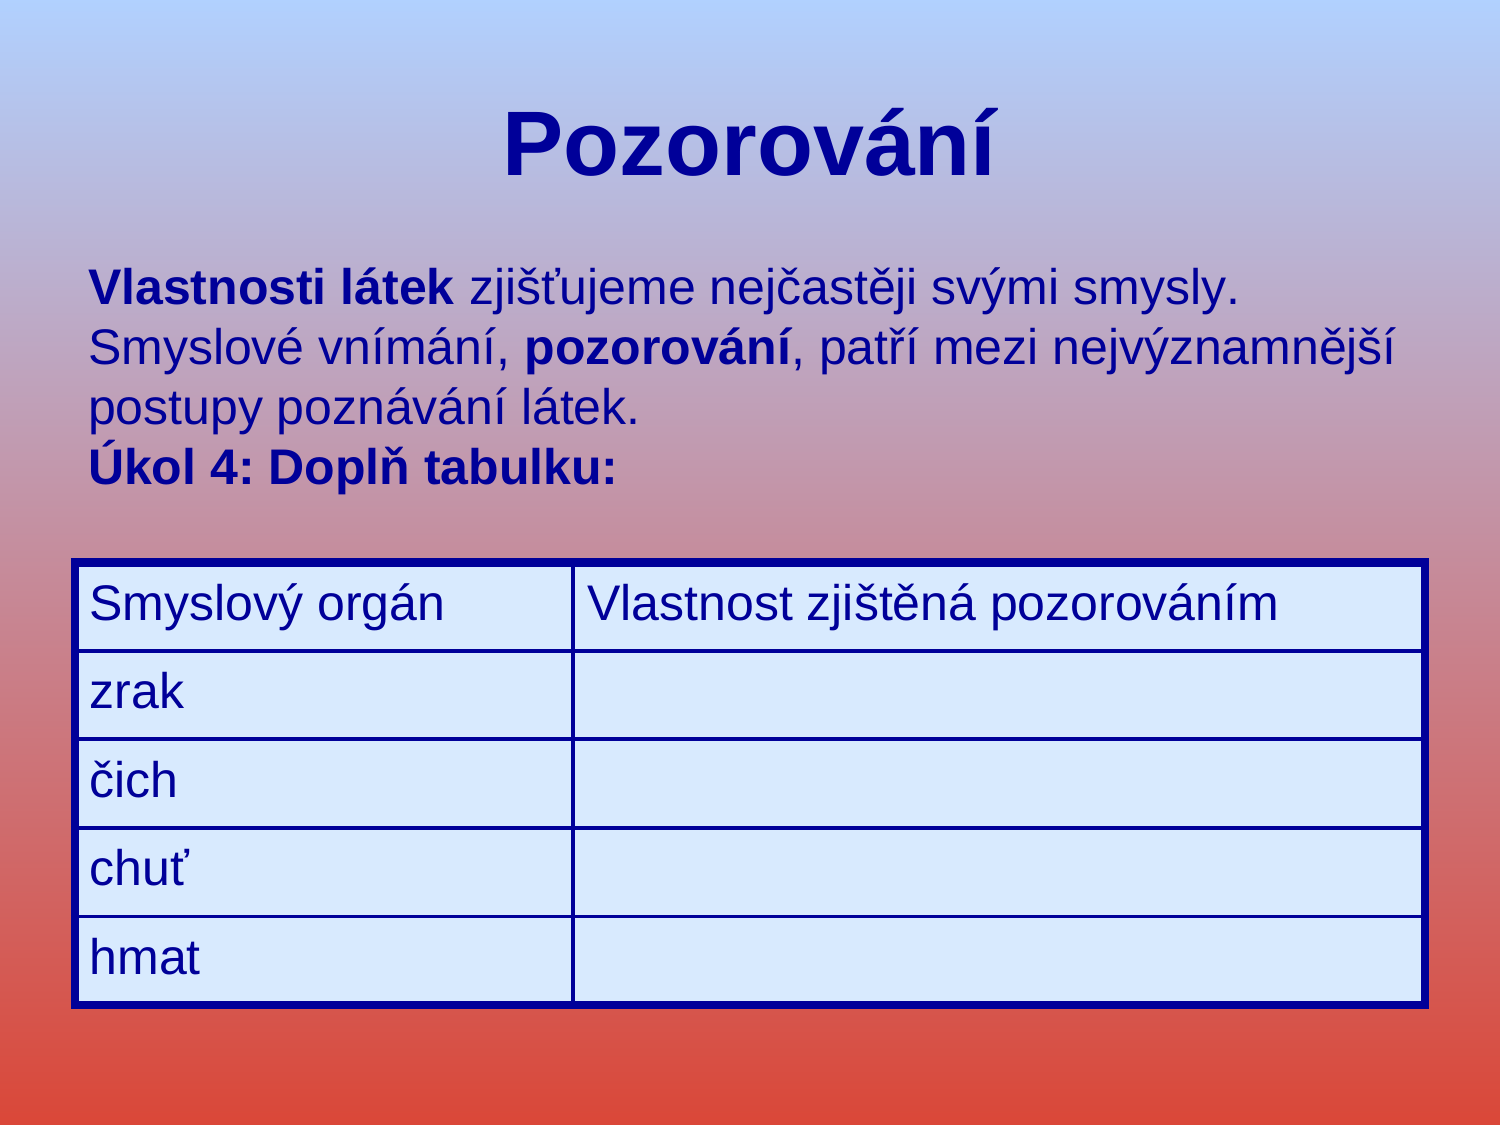

# Pozorování
Vlastnosti látek zjišťujeme nejčastěji svými smysly. Smyslové vnímání, pozorování, patří mezi nejvýznamnější postupy poznávání látek.
Úkol 4: Doplň tabulku:
| Smyslový orgán | Vlastnost zjištěná pozorováním |
| --- | --- |
| zrak | |
| čich | |
| chuť | |
| hmat | |